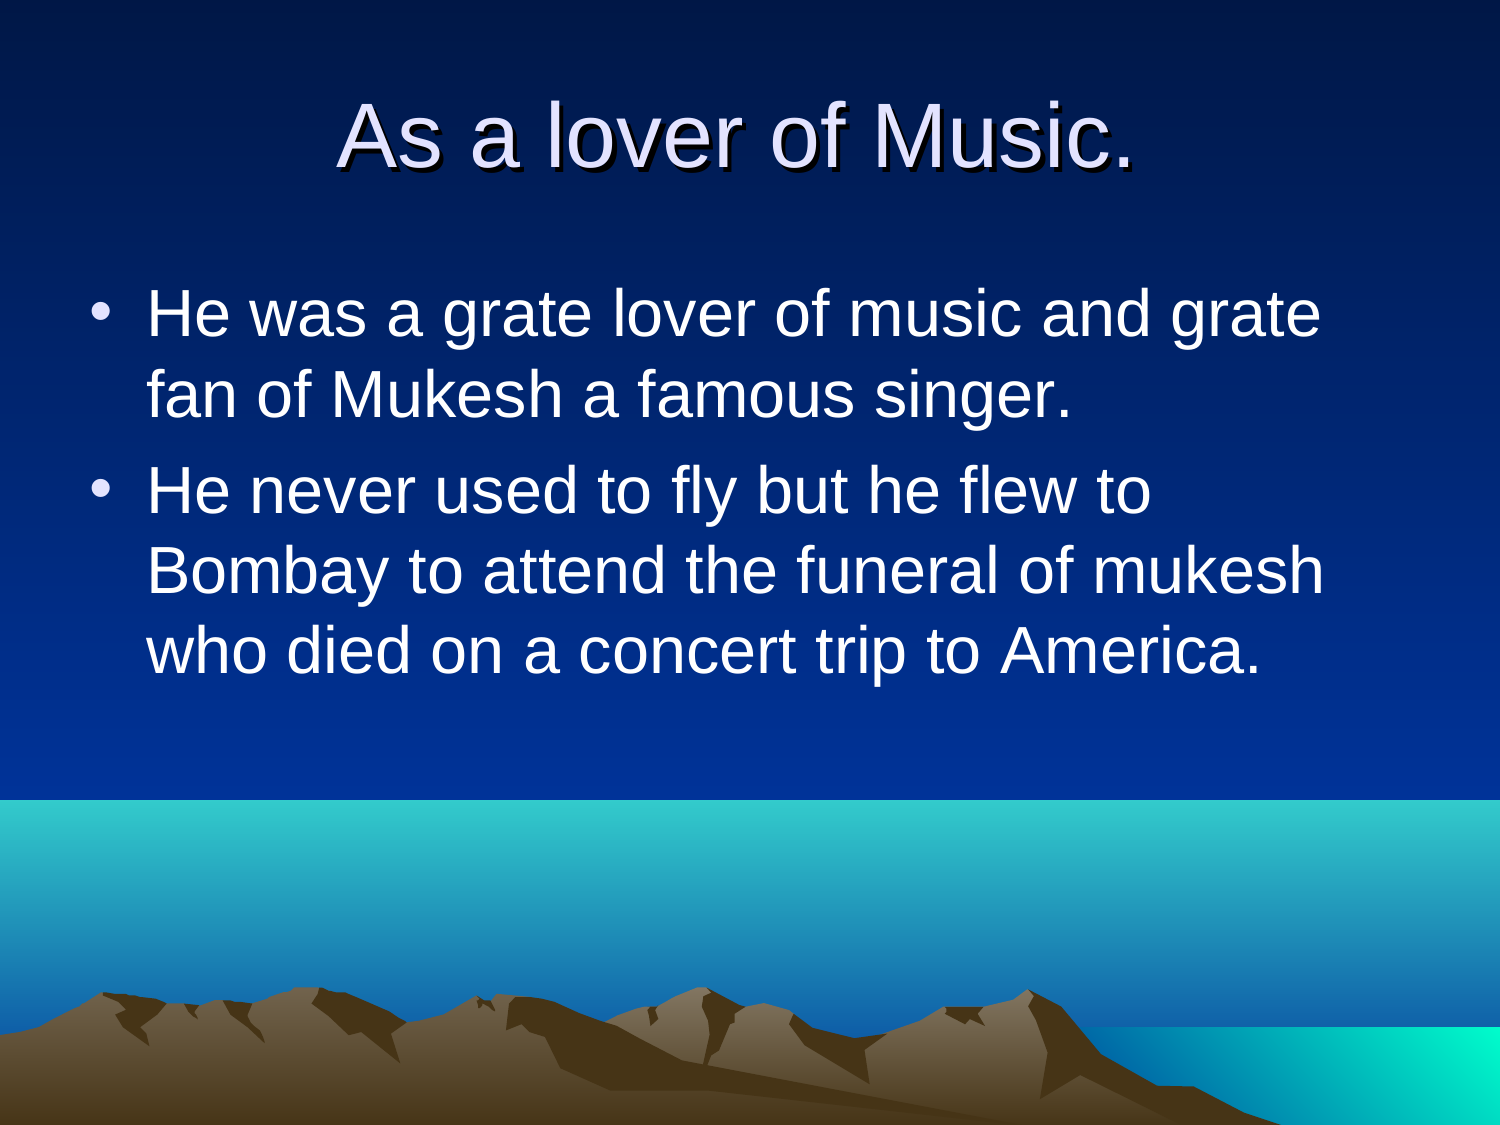

# As a lover of Music.
He was a grate lover of music and grate fan of Mukesh a famous singer.
He never used to fly but he flew to Bombay to attend the funeral of mukesh who died on a concert trip to America.